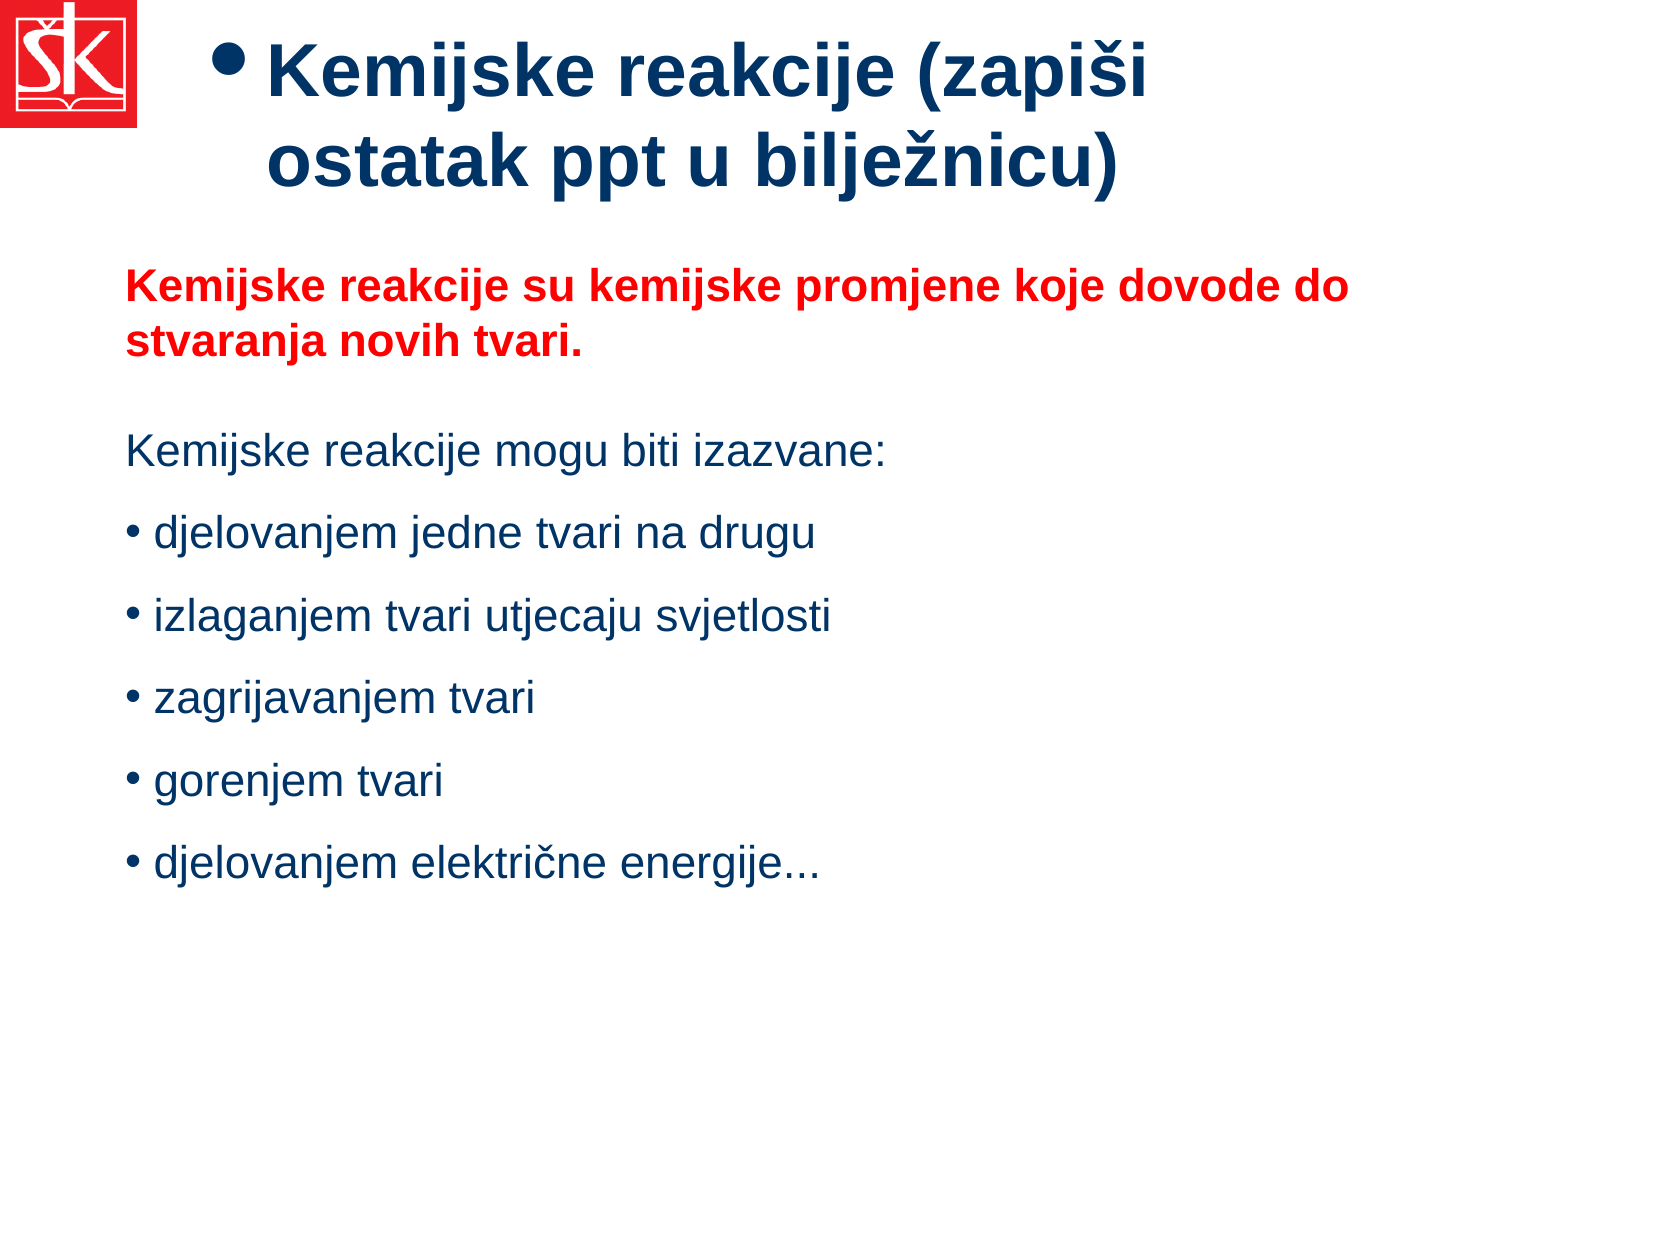

Kemijske reakcije (zapiši ostatak ppt u bilježnicu)
Kemijske reakcije su kemijske promjene koje dovode do stvaranja novih tvari.
Kemijske reakcije mogu biti izazvane:
 djelovanjem jedne tvari na drugu
 izlaganjem tvari utjecaju svjetlosti
 zagrijavanjem tvari
 gorenjem tvari
 djelovanjem električne energije...